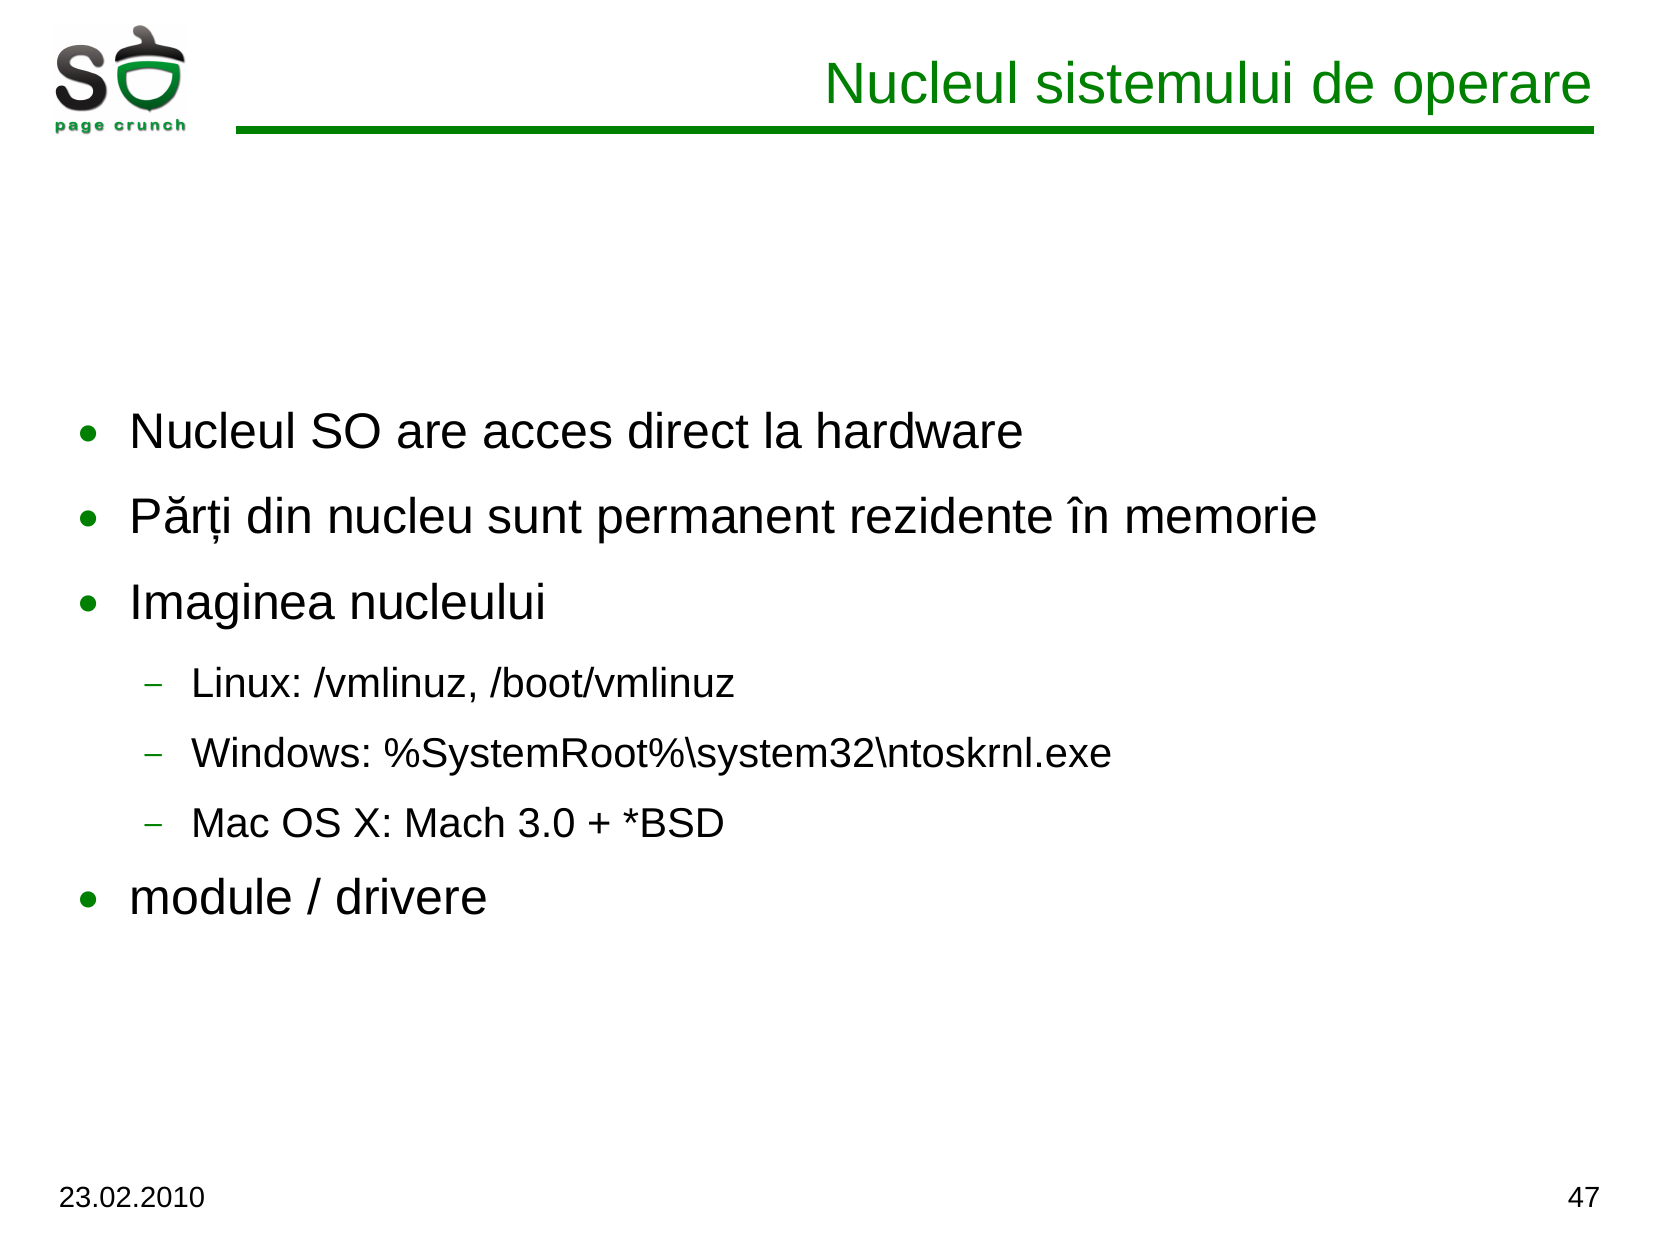

# Nucleul sistemului de operare
Nucleul SO are acces direct la hardware
Părți din nucleu sunt permanent rezidente în memorie
Imaginea nucleului
Linux: /vmlinuz, /boot/vmlinuz
Windows: %SystemRoot%\system32\ntoskrnl.exe
Mac OS X: Mach 3.0 + *BSD
module / drivere
23.02.2010
47